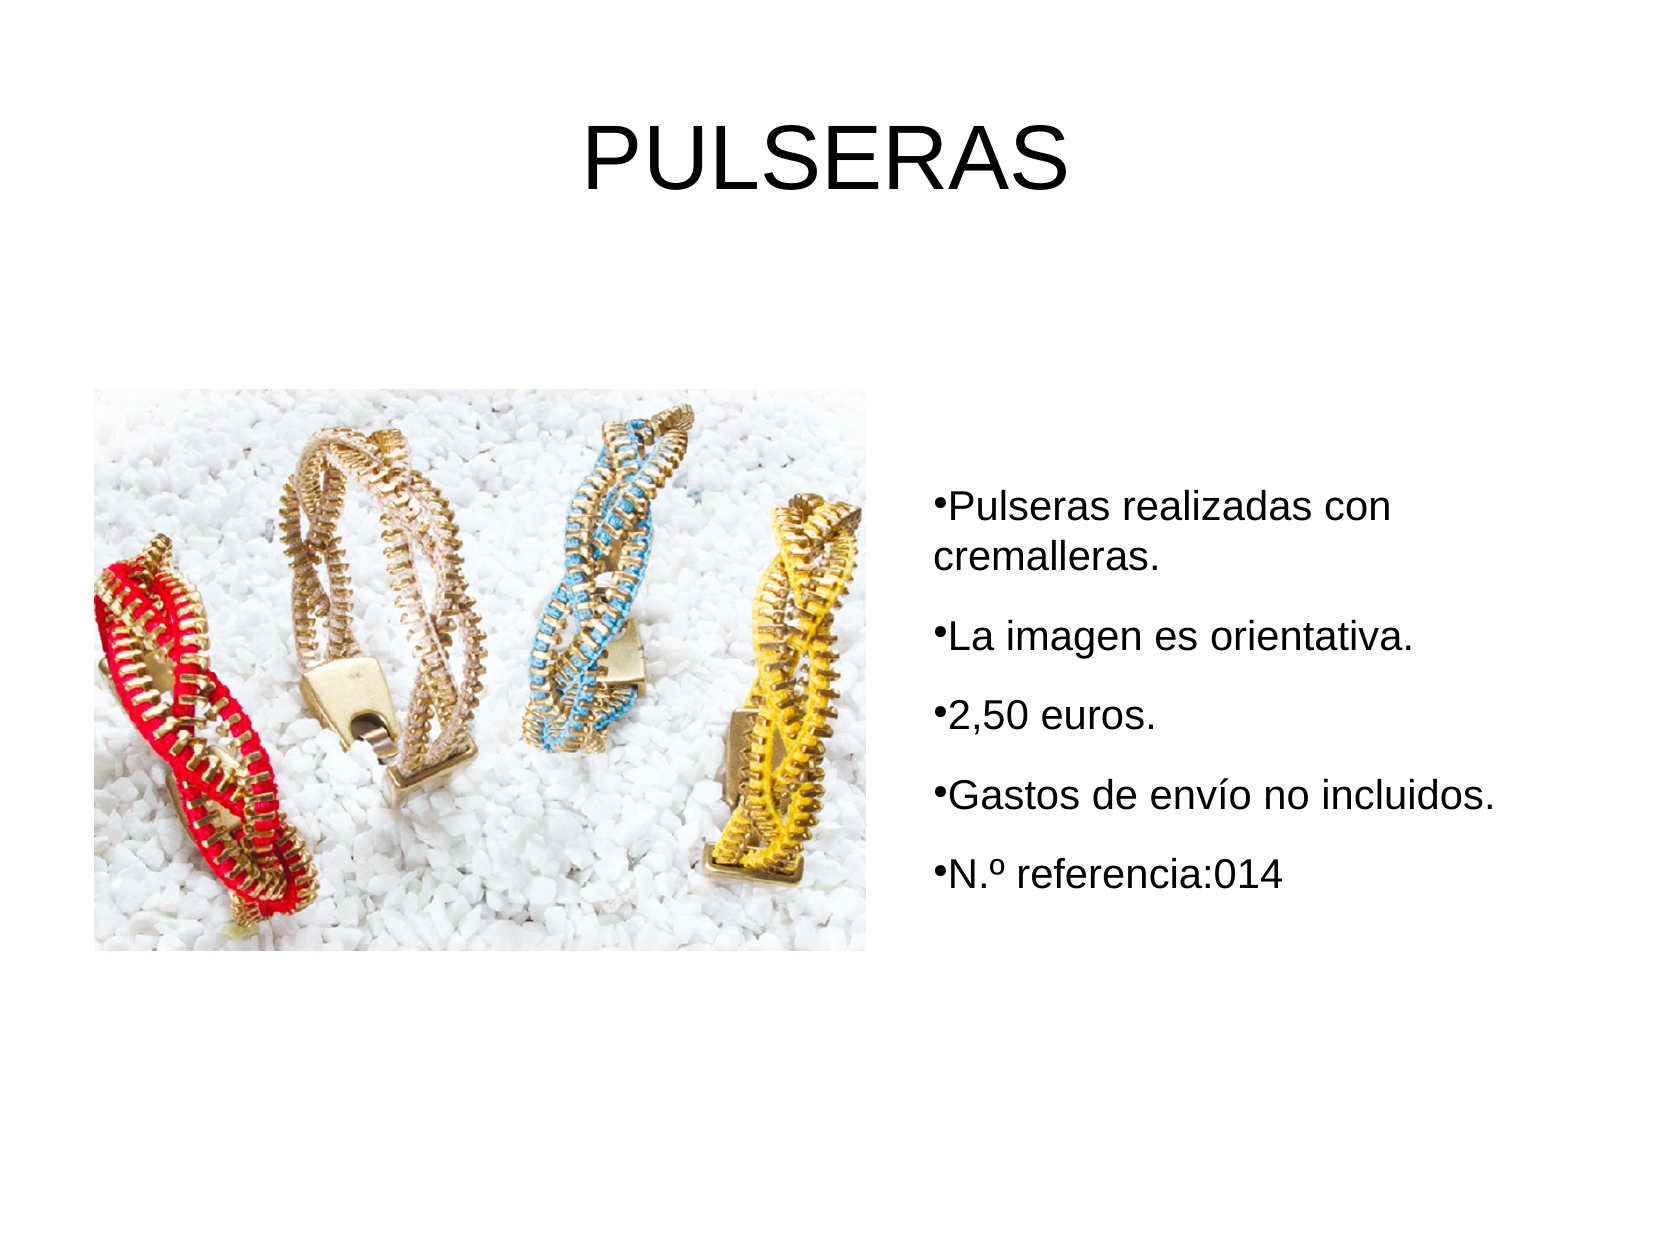

# PULSERAS
Pulseras realizadas con cremalleras.
La imagen es orientativa.
2,50 euros.
Gastos de envío no incluidos.
N.º referencia:014